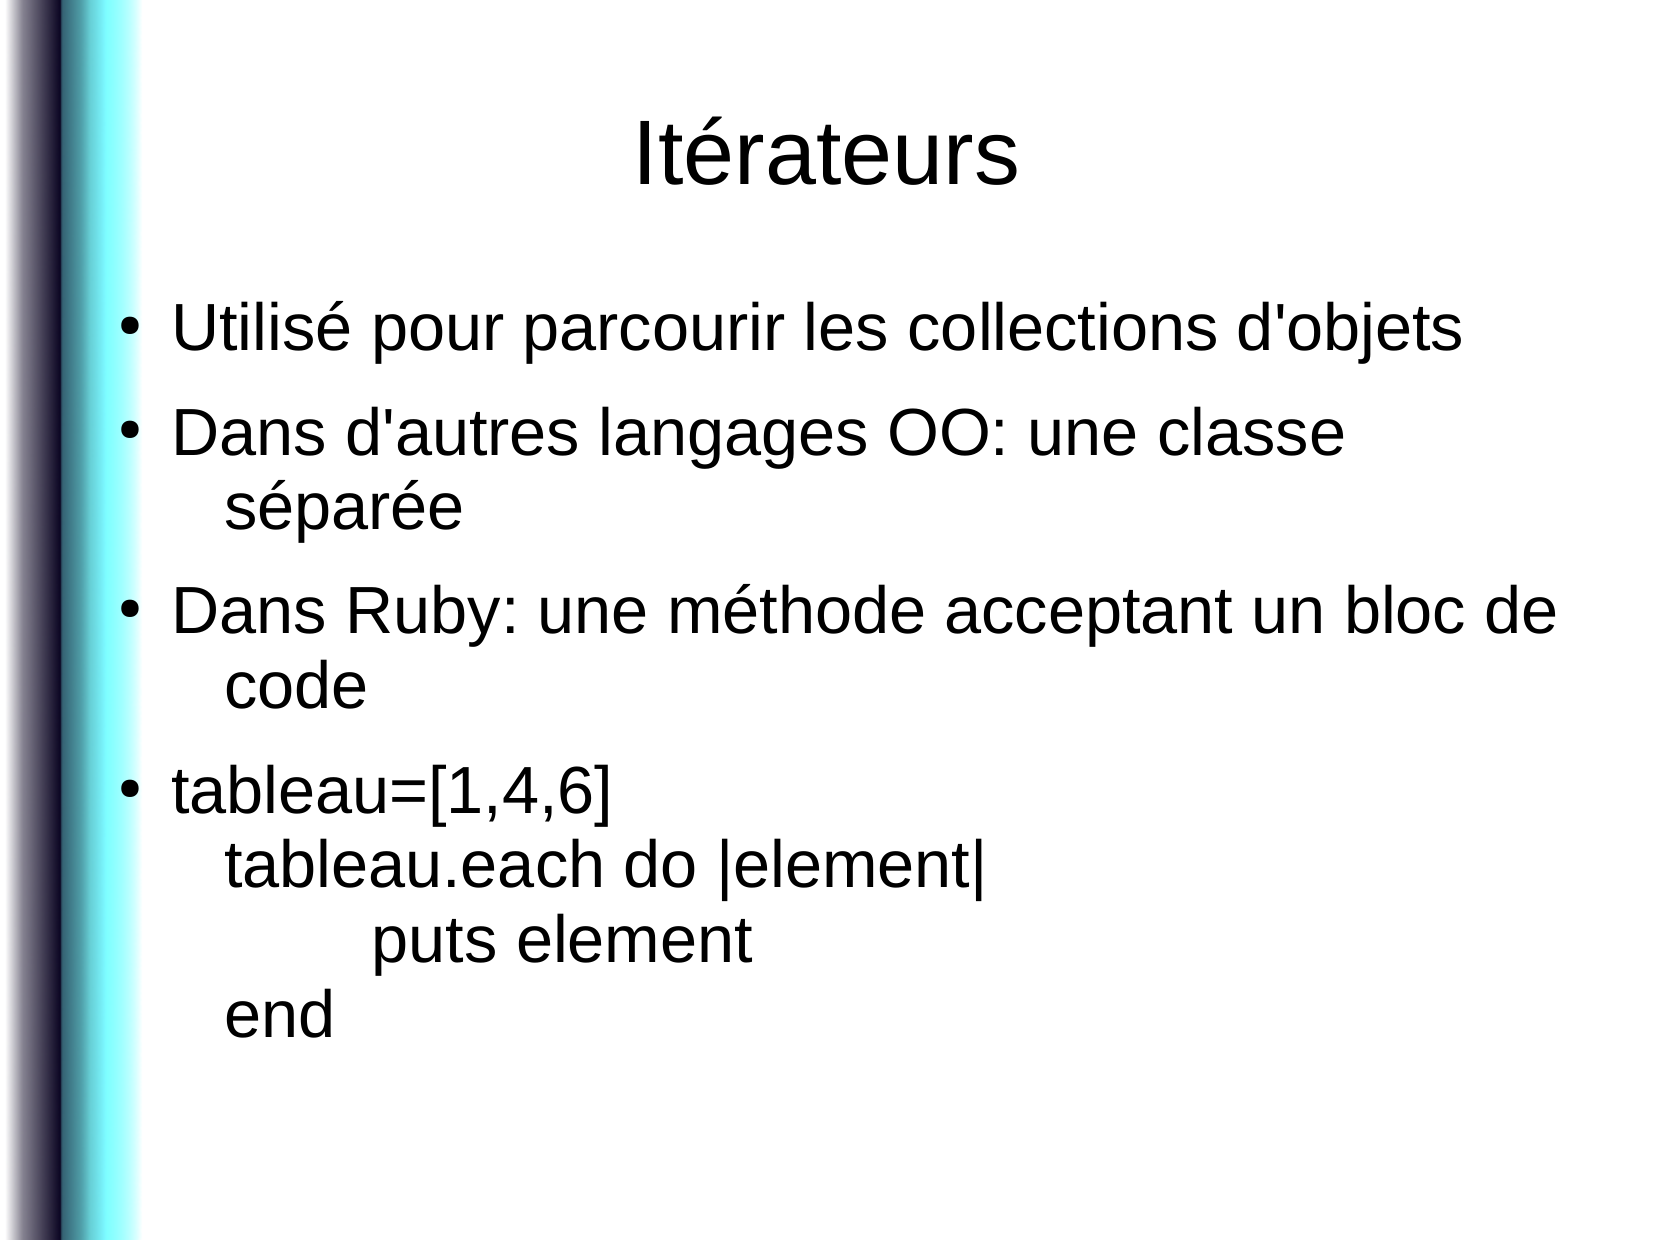

# Itérateurs
Utilisé pour parcourir les collections d'objets
Dans d'autres langages OO: une classe séparée
Dans Ruby: une méthode acceptant un bloc de code
tableau=[1,4,6]
tableau.each do |element|
 puts element
end